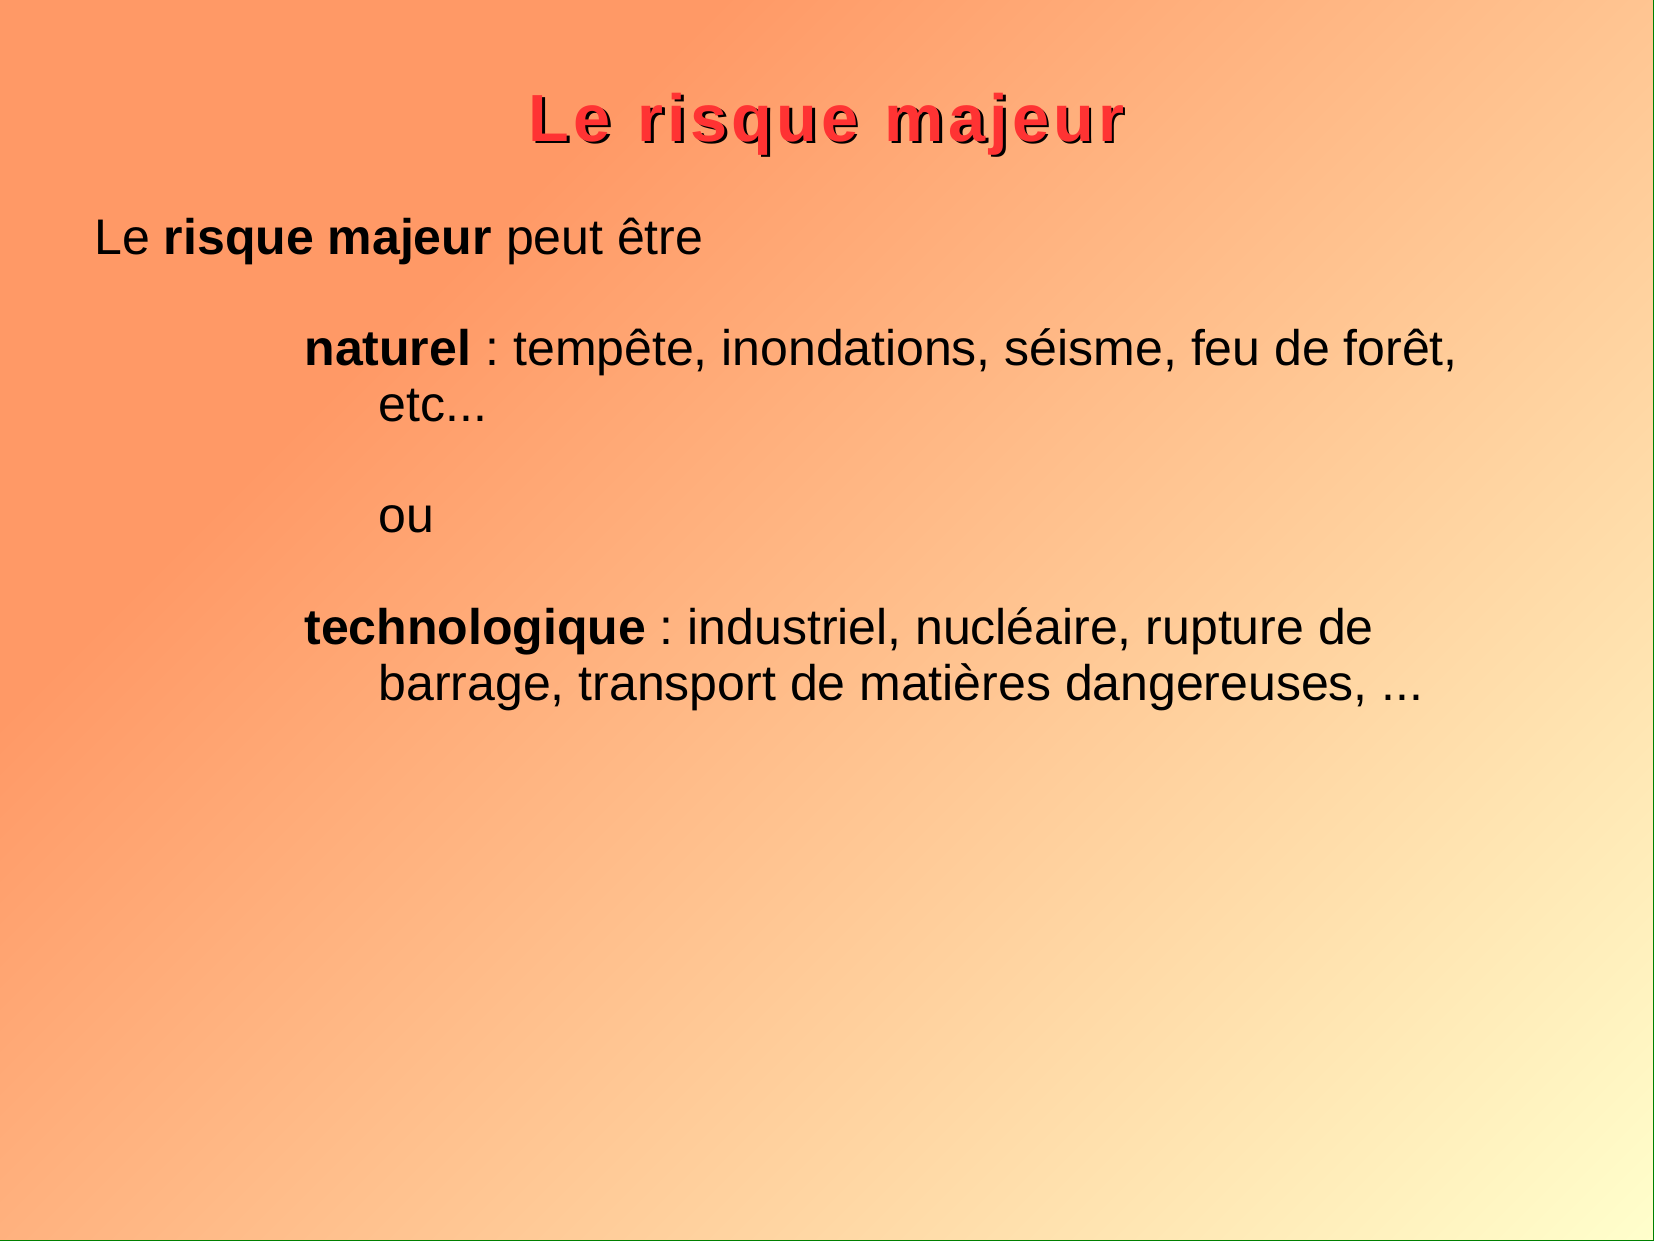

# Le risque majeur
Le risque majeur peut être
naturel : tempête, inondations, séisme, feu de forêt, etc...
ou
technologique : industriel, nucléaire, rupture de barrage, transport de matières dangereuses, ...